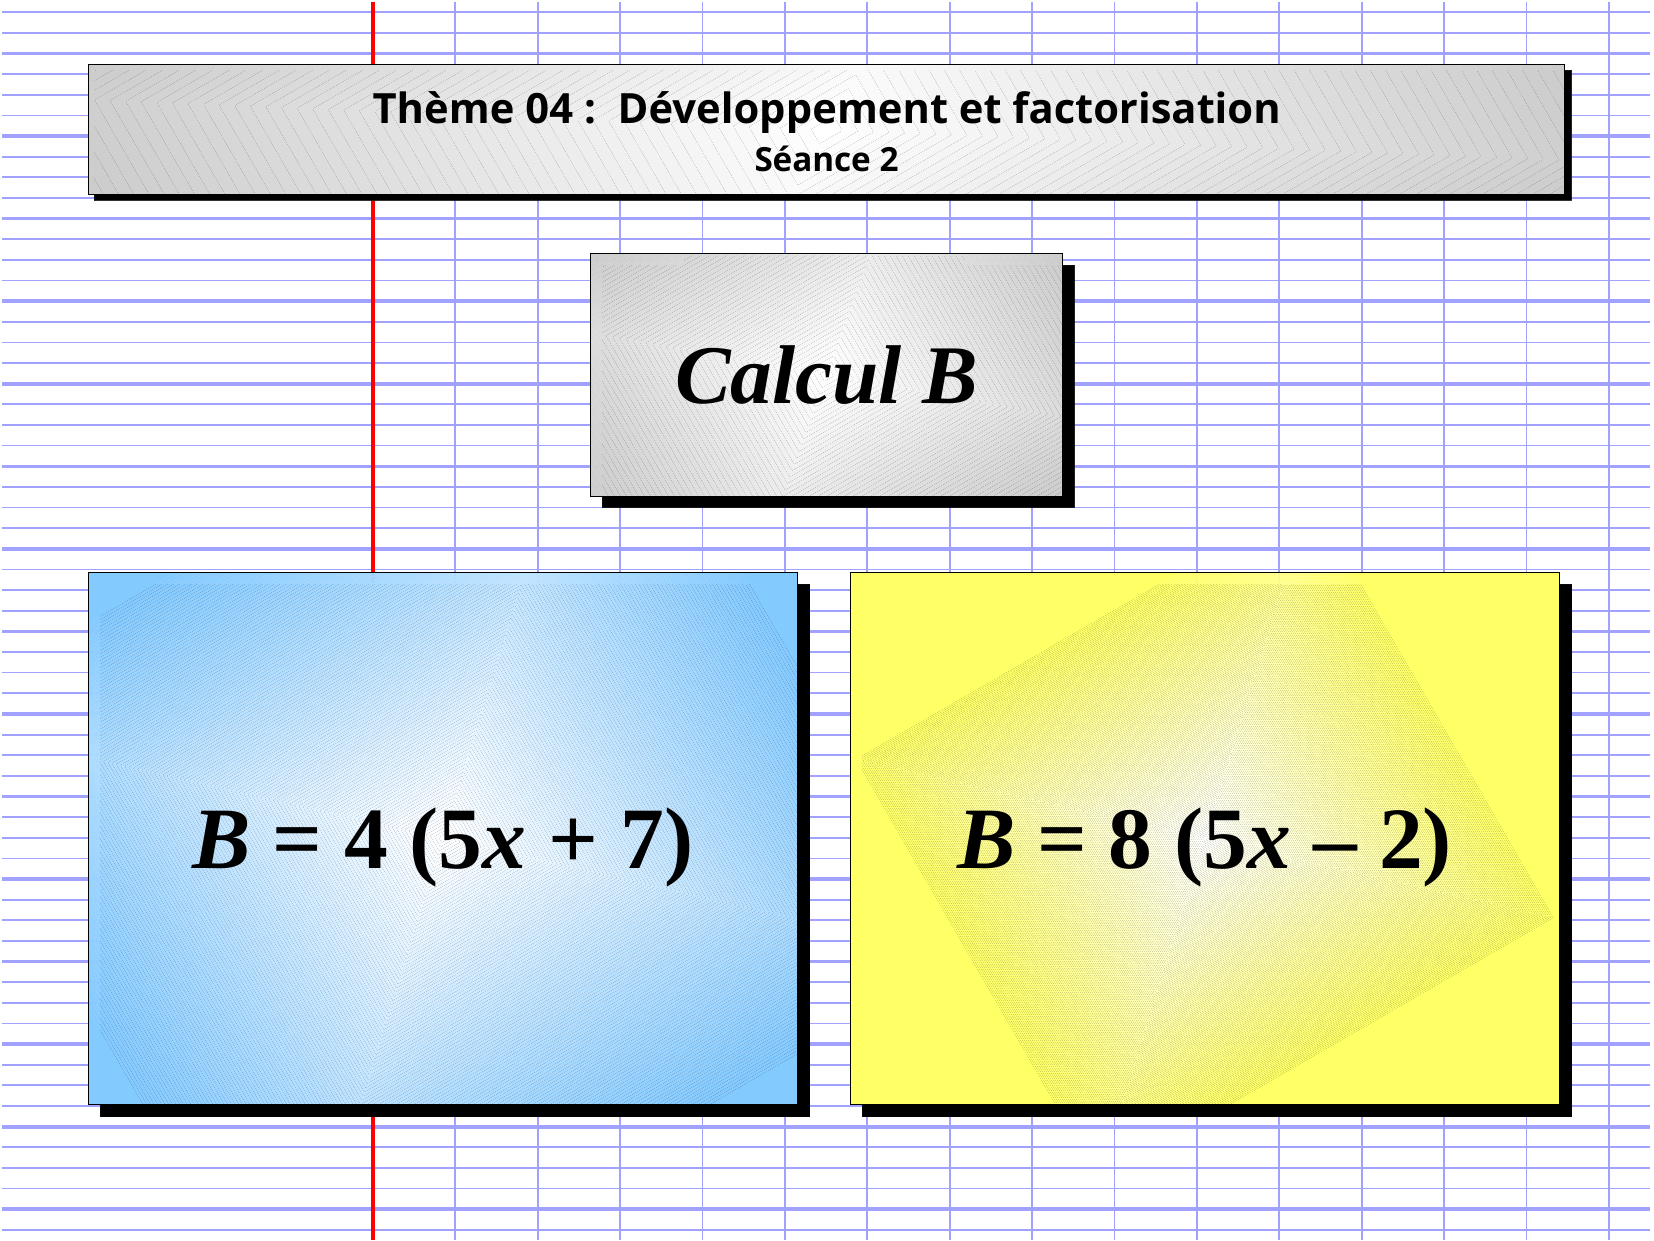

Thème 04 : Développement et factorisation
Séance 2
Calcul B
10
11
12
13
14
15
9
0
1
2
3
4
5
6
7
8
B = 4 (5x + 7)
B = 8 (5x – 2)